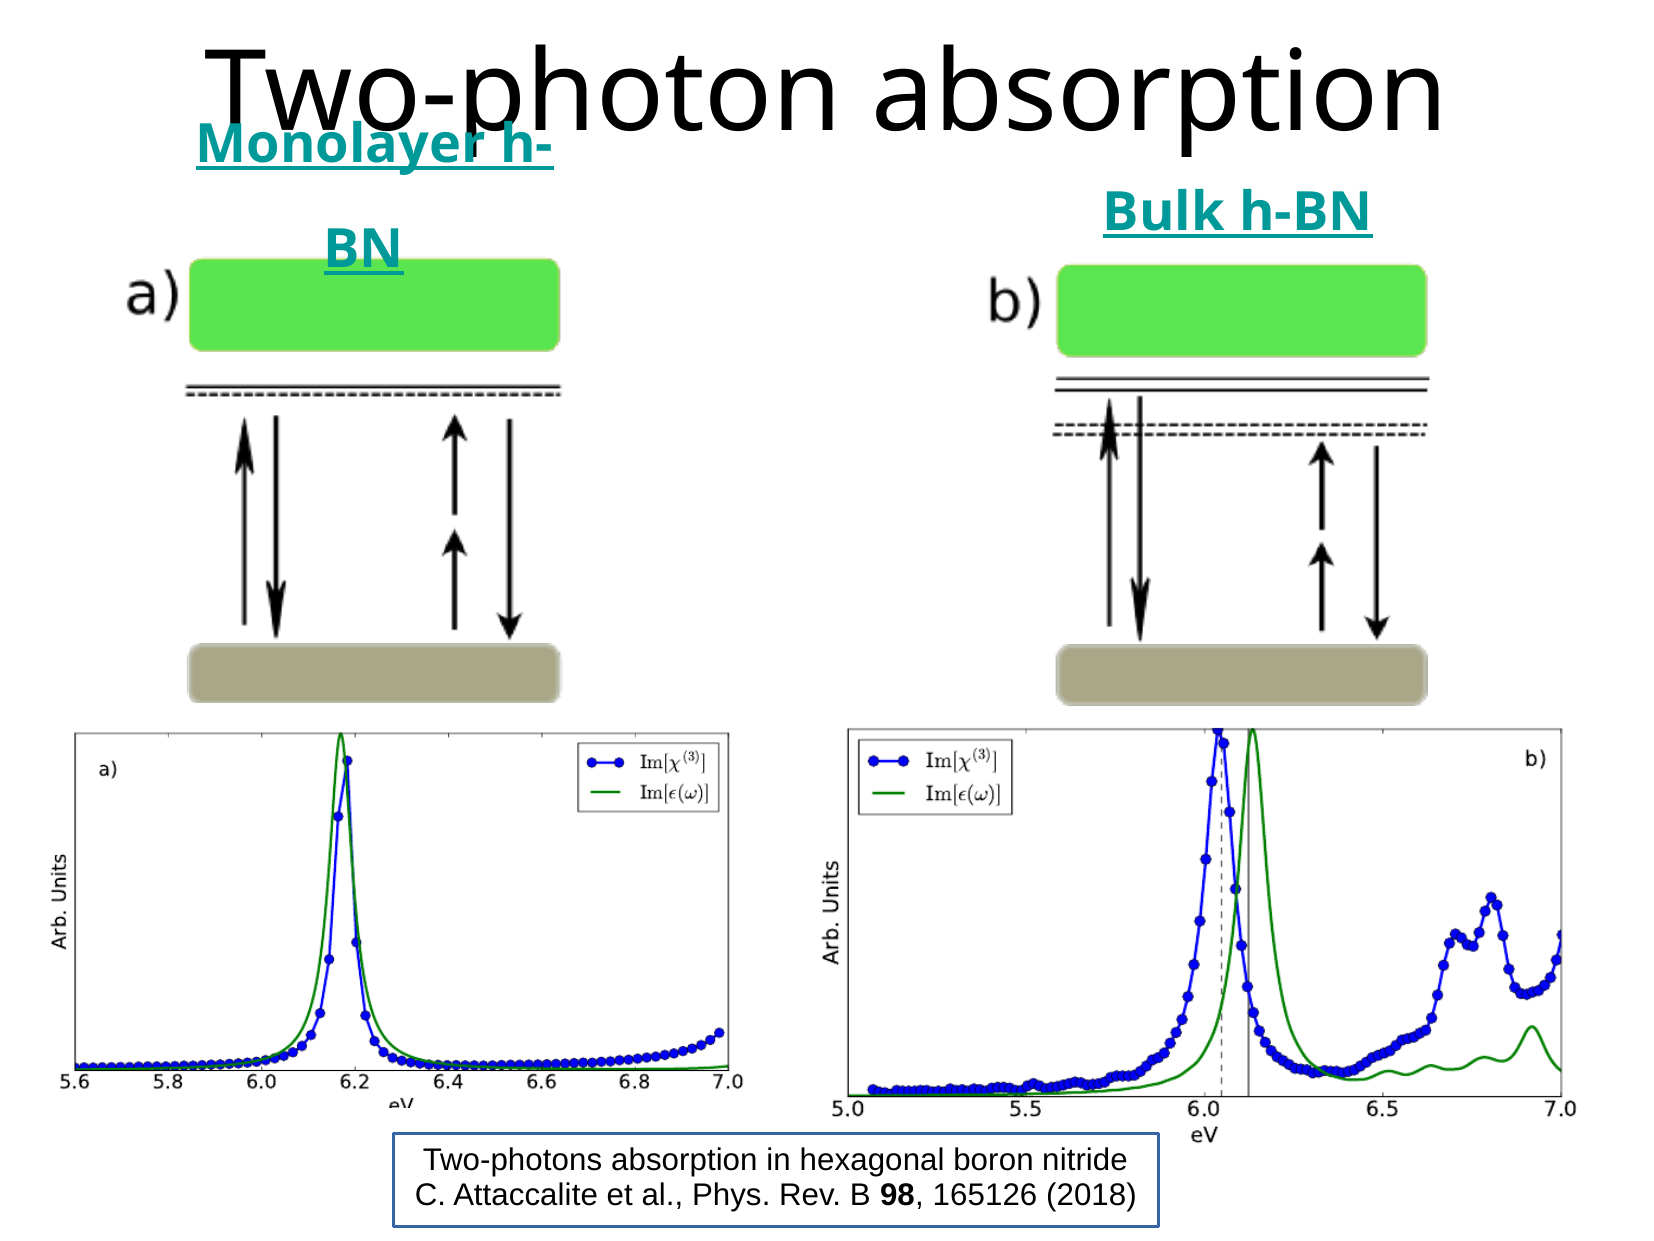

# Two-photon absorption
Monolayer h-BN
Bulk h-BN
Two-photons absorption in hexagonal boron nitride
C. Attaccalite et al., Phys. Rev. B 98, 165126 (2018)